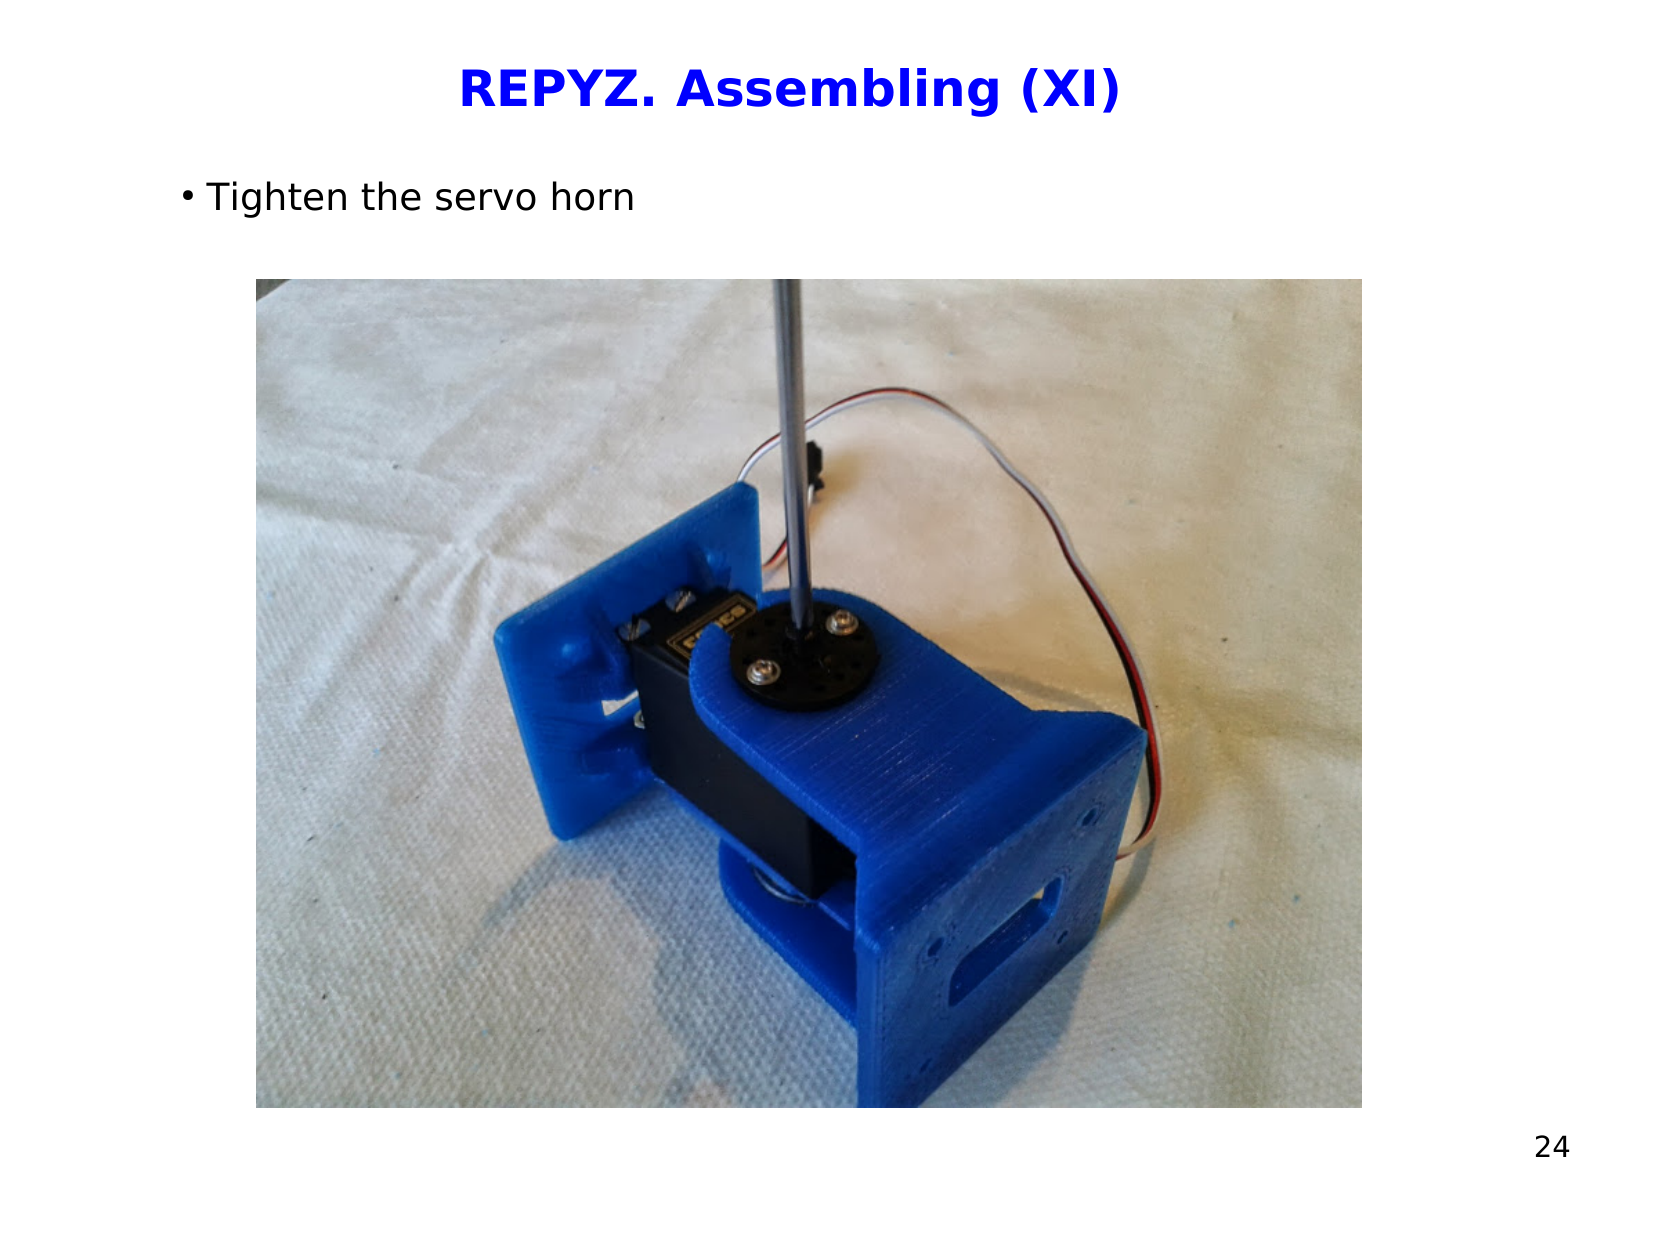

REPYZ. Assembling (XI)
 Tighten the servo horn
24